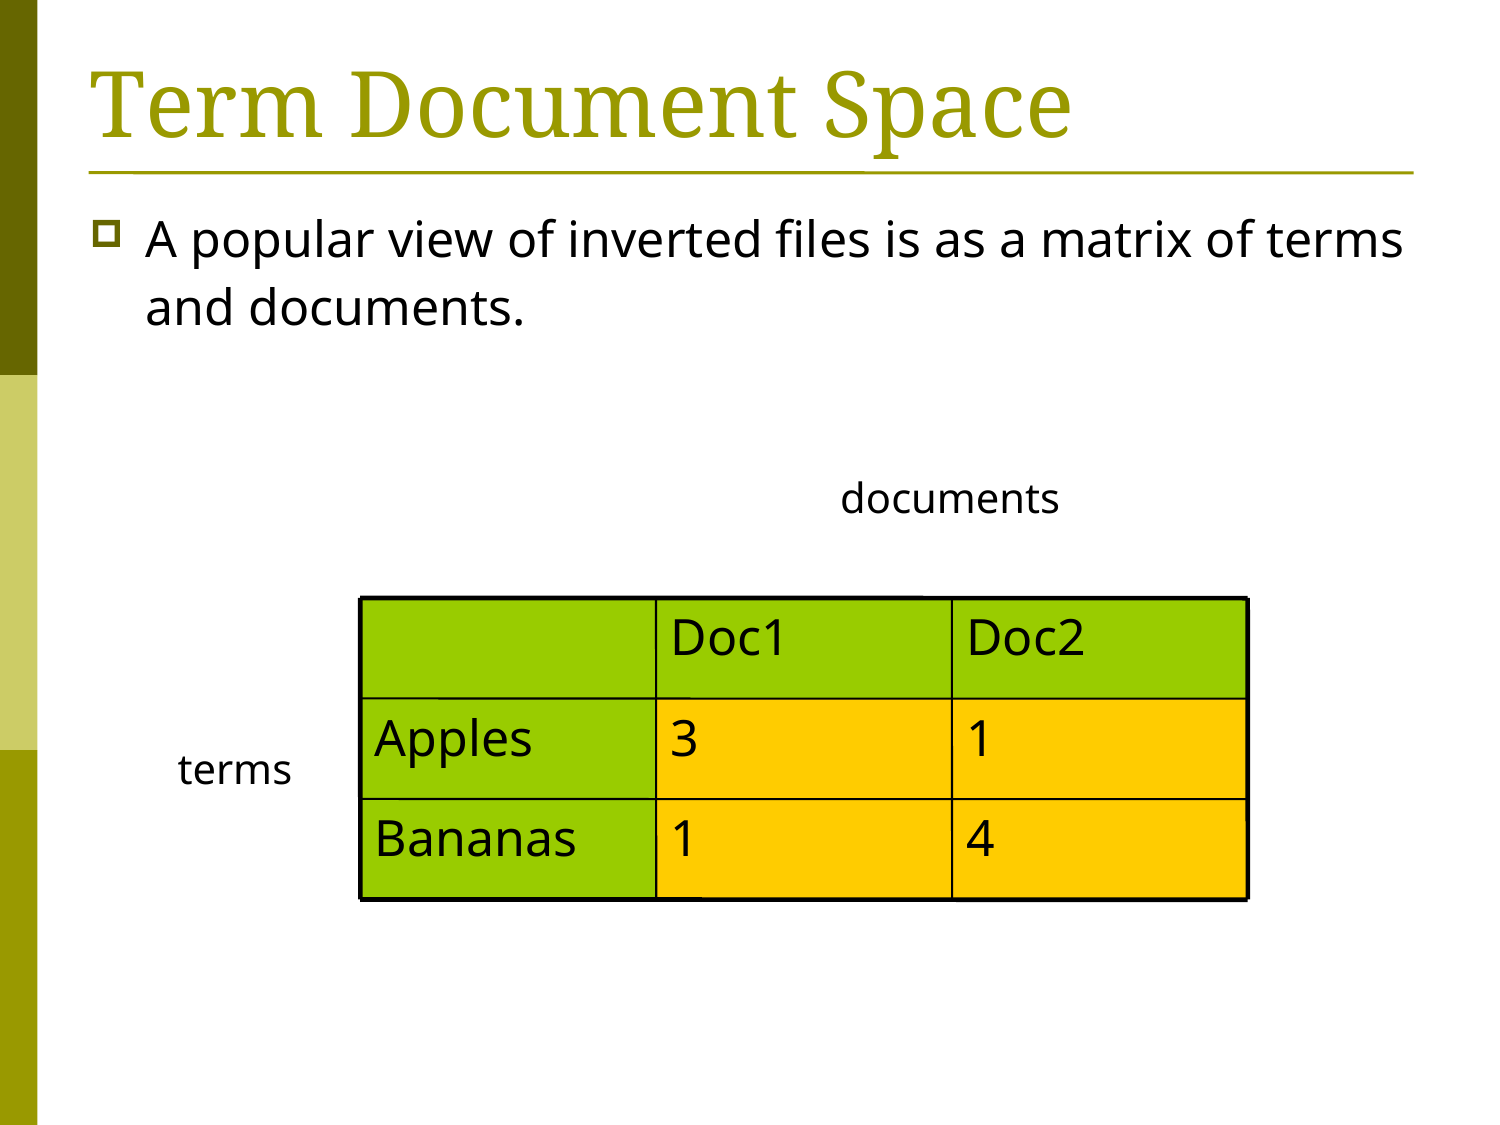

# Term Document Space
A popular view of inverted files is as a matrix of terms and documents.
documents
Doc1
Doc2
Apples
3
1
Bananas
1
4
terms